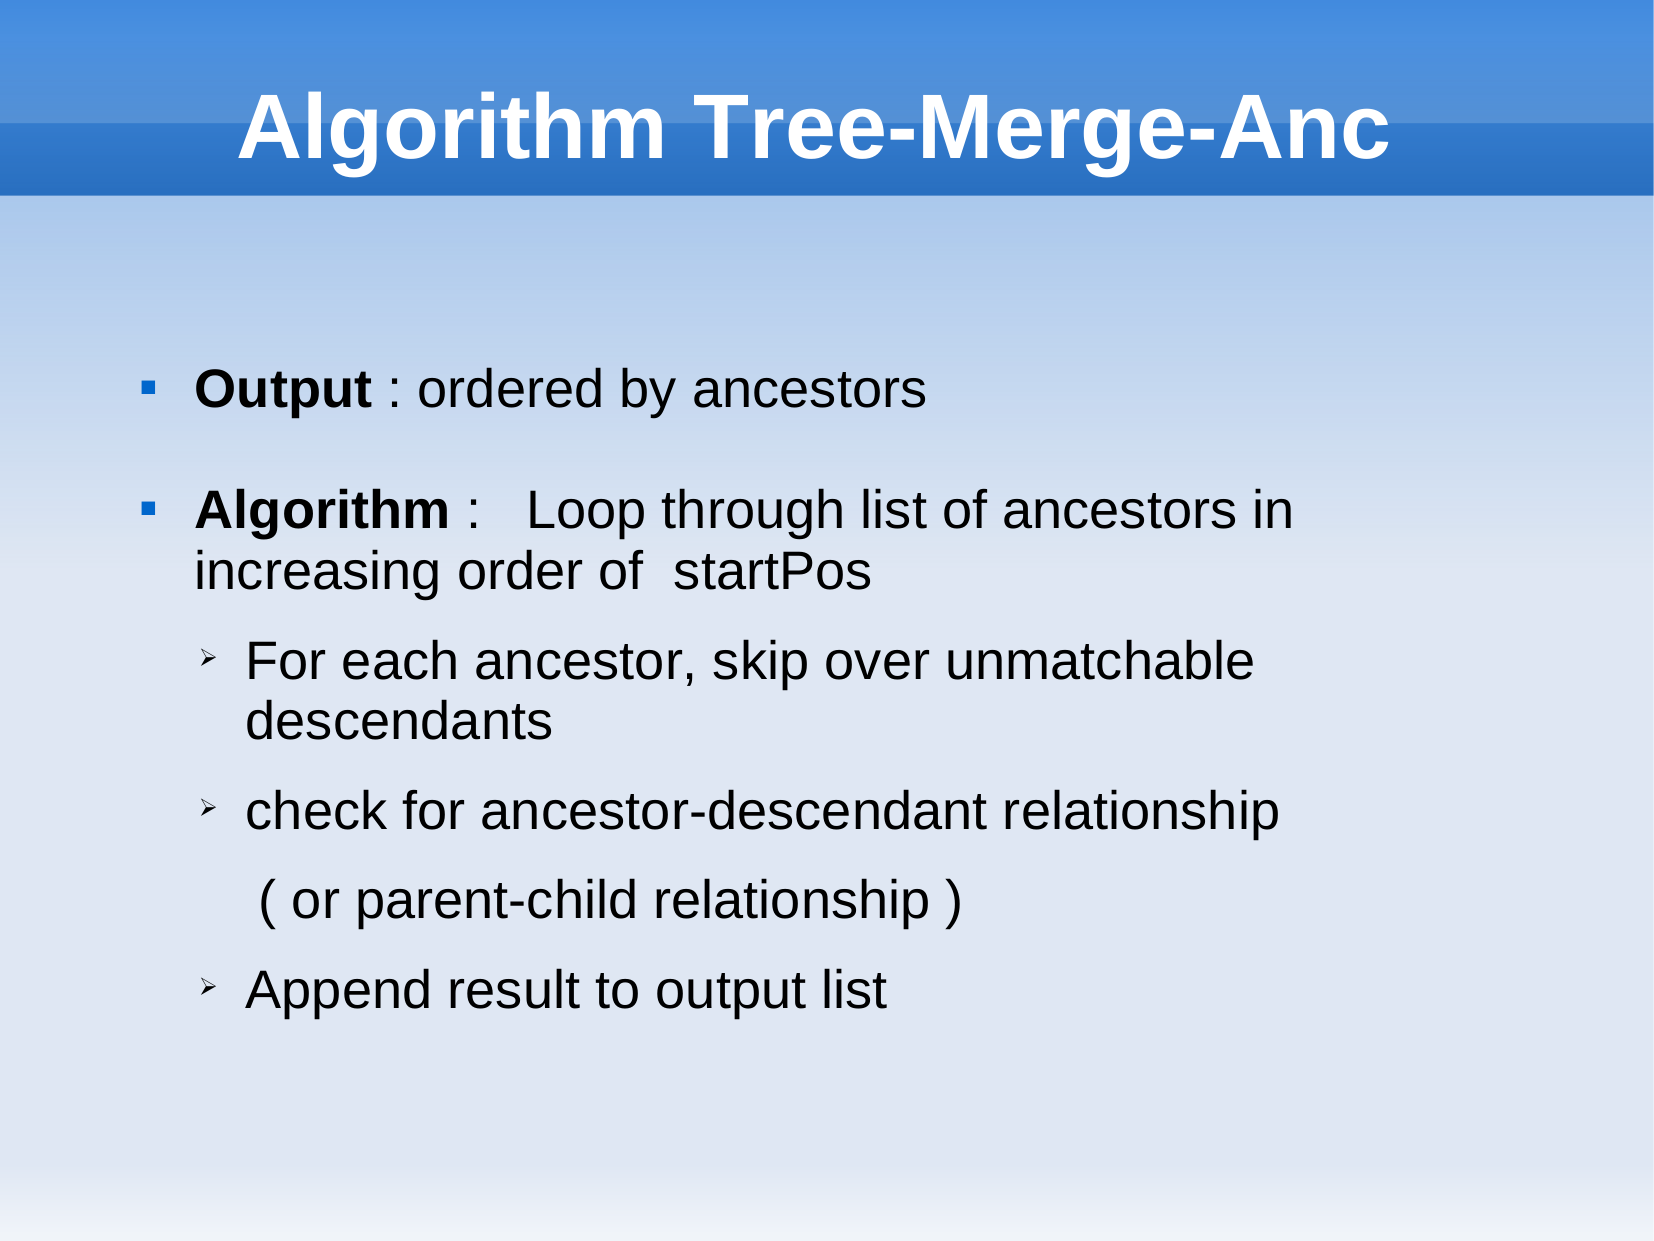

# Algorithm Tree-Merge-Anc
Output : ordered by ancestors
Algorithm : Loop through list of ancestors in increasing order of startPos
For each ancestor, skip over unmatchable descendants
check for ancestor-descendant relationship
 ( or parent-child relationship )
Append result to output list